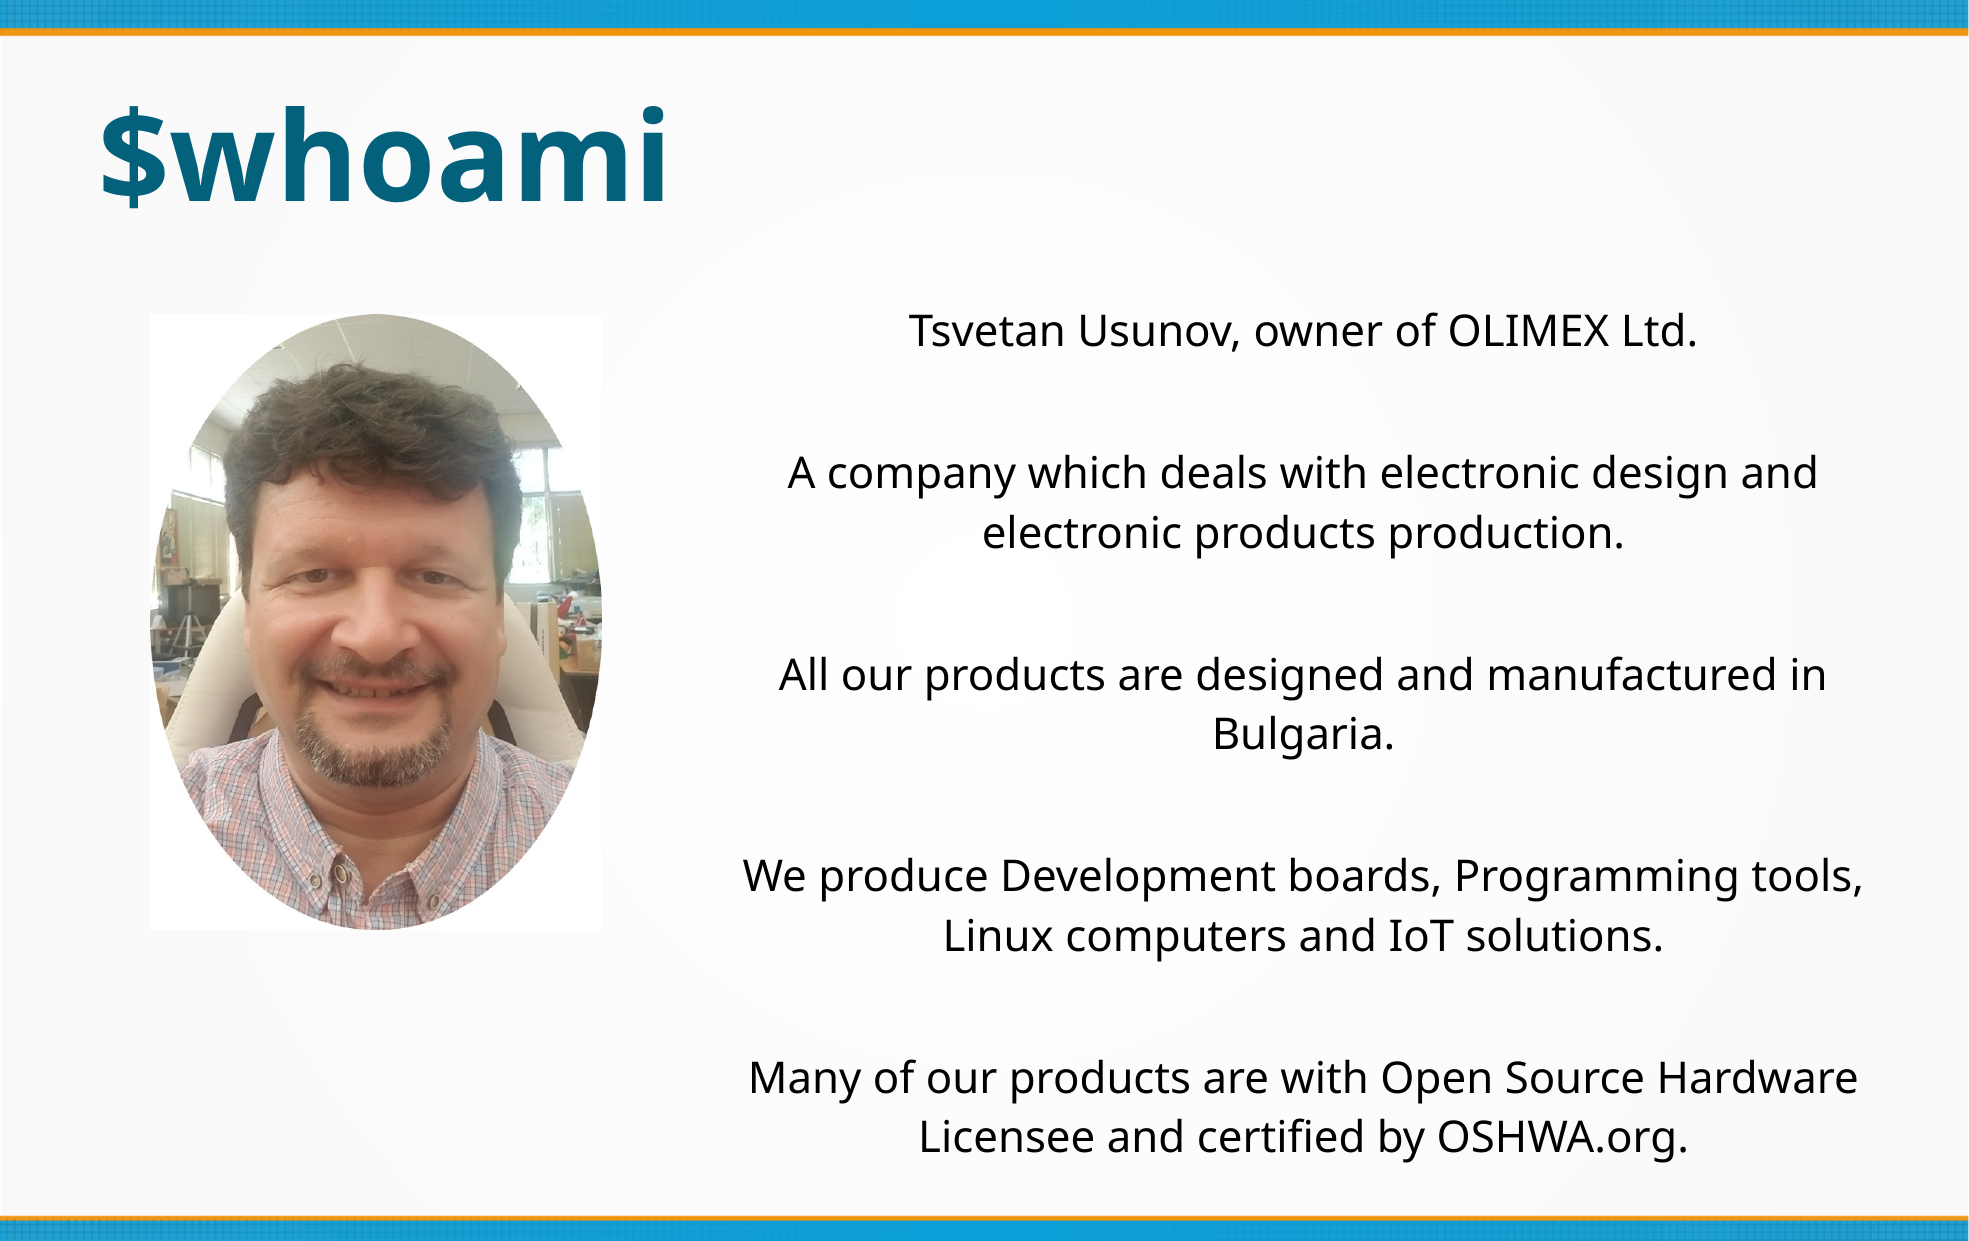

# $whoami
Tsvetan Usunov, owner of OLIMEX Ltd.
A company which deals with electronic design and electronic products production.
All our products are designed and manufactured in Bulgaria.
We produce Development boards, Programming tools, Linux computers and IoT solutions.
Many of our products are with Open Source Hardware Licensee and certified by OSHWA.org.